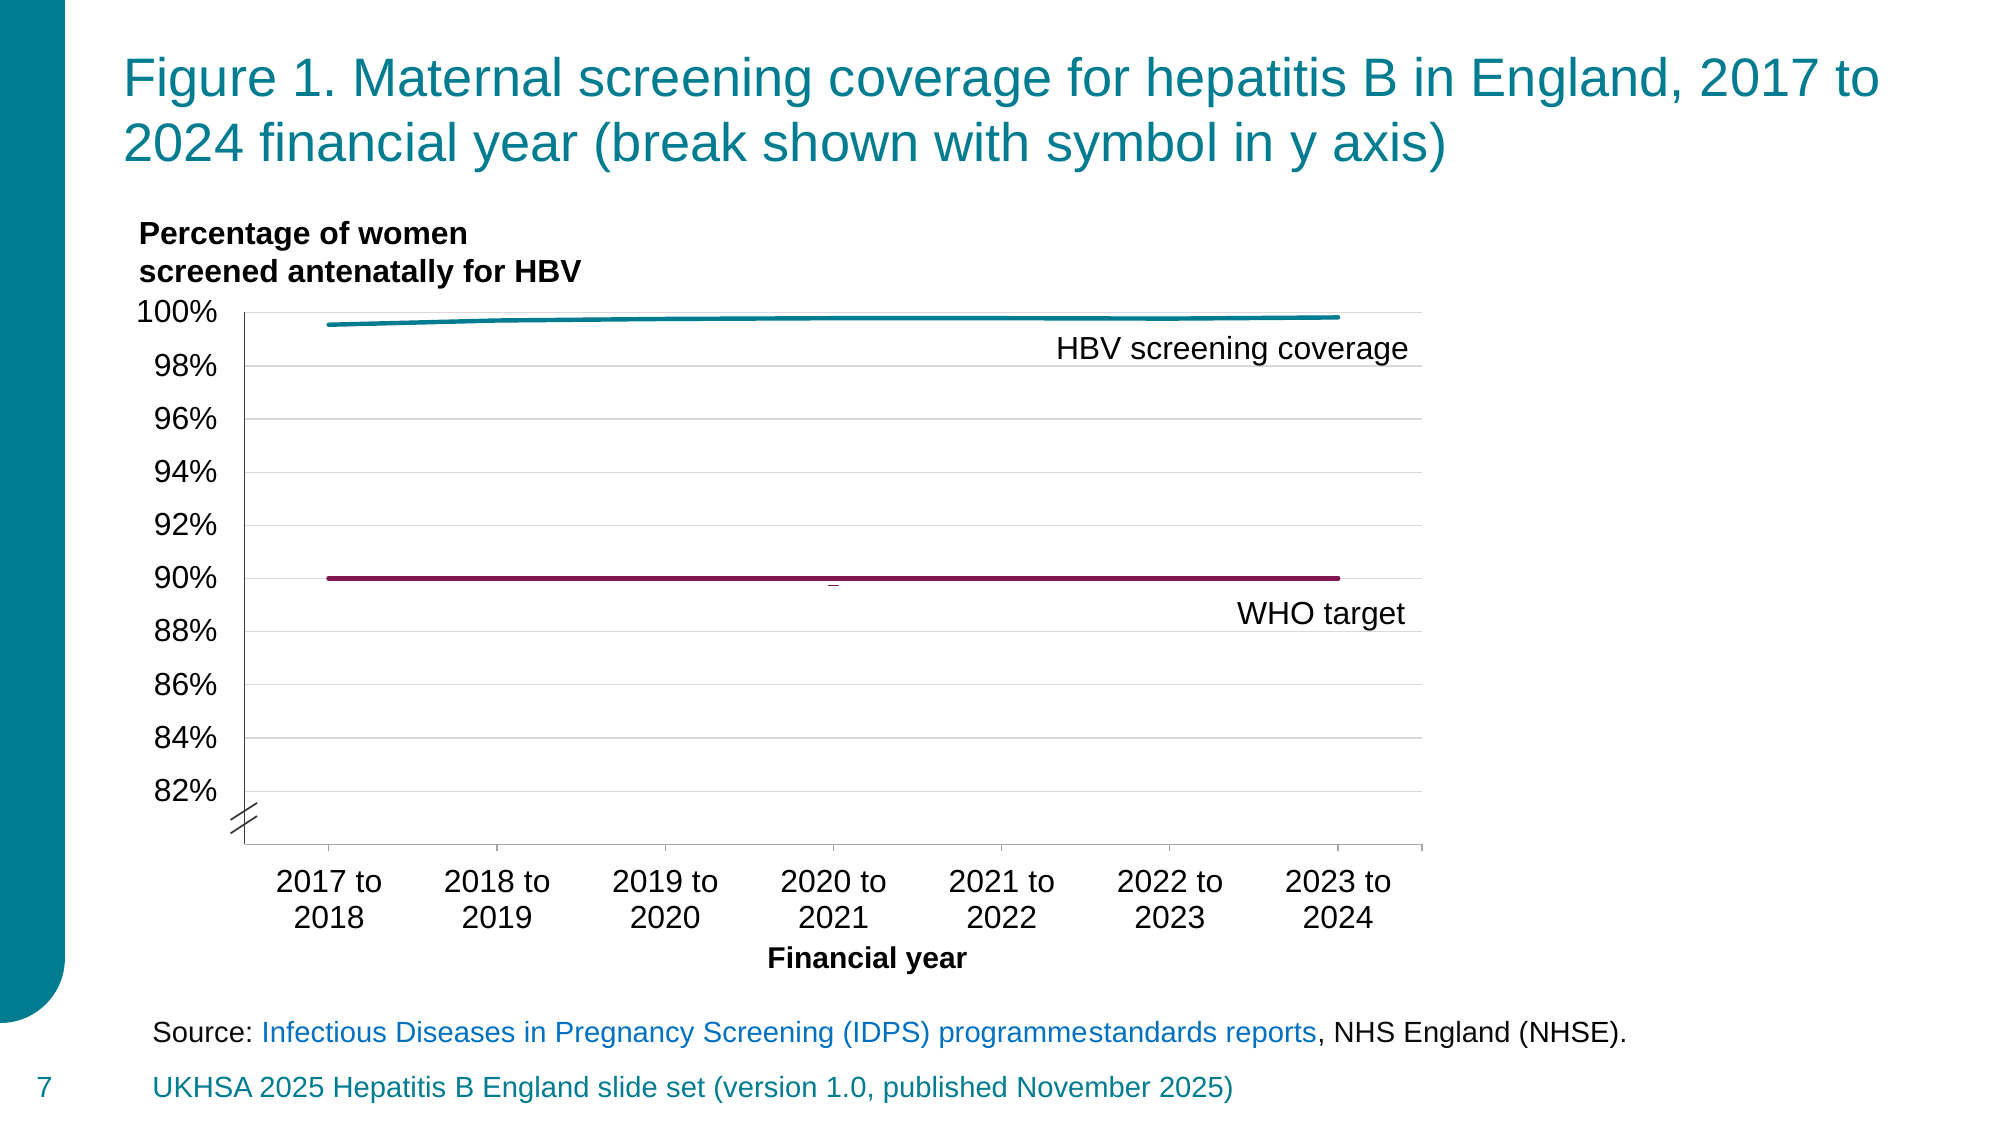

# Figure 1. Maternal screening coverage for hepatitis B in England, 2017 to 2024 financial year (break shown with symbol in y axis)
Source: Infectious Diseases in Pregnancy Screening (IDPS) programmestandards reports, NHS England (NHSE).
4
UKHSA 2025 Hepatitis B England slide set (version 1.0, published November 2025)